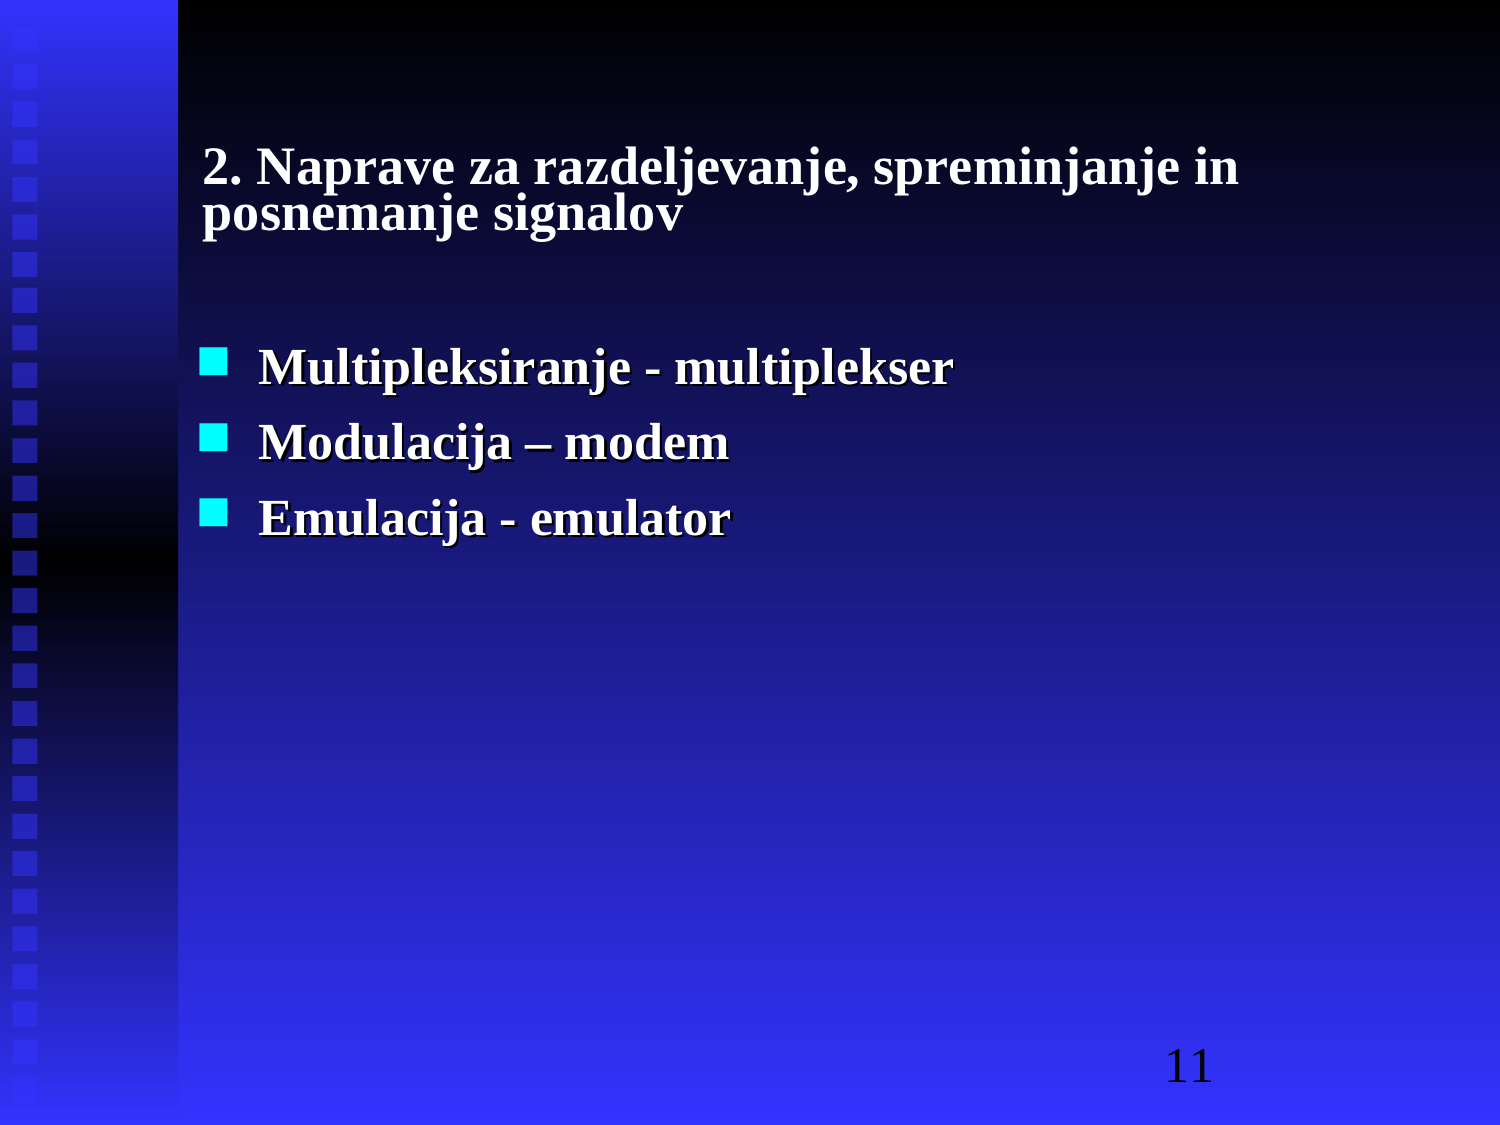

# 2. Naprave za razdeljevanje, spreminjanje in posnemanje signalov
Multipleksiranje - multiplekser
Modulacija – modem
Emulacija - emulator
11